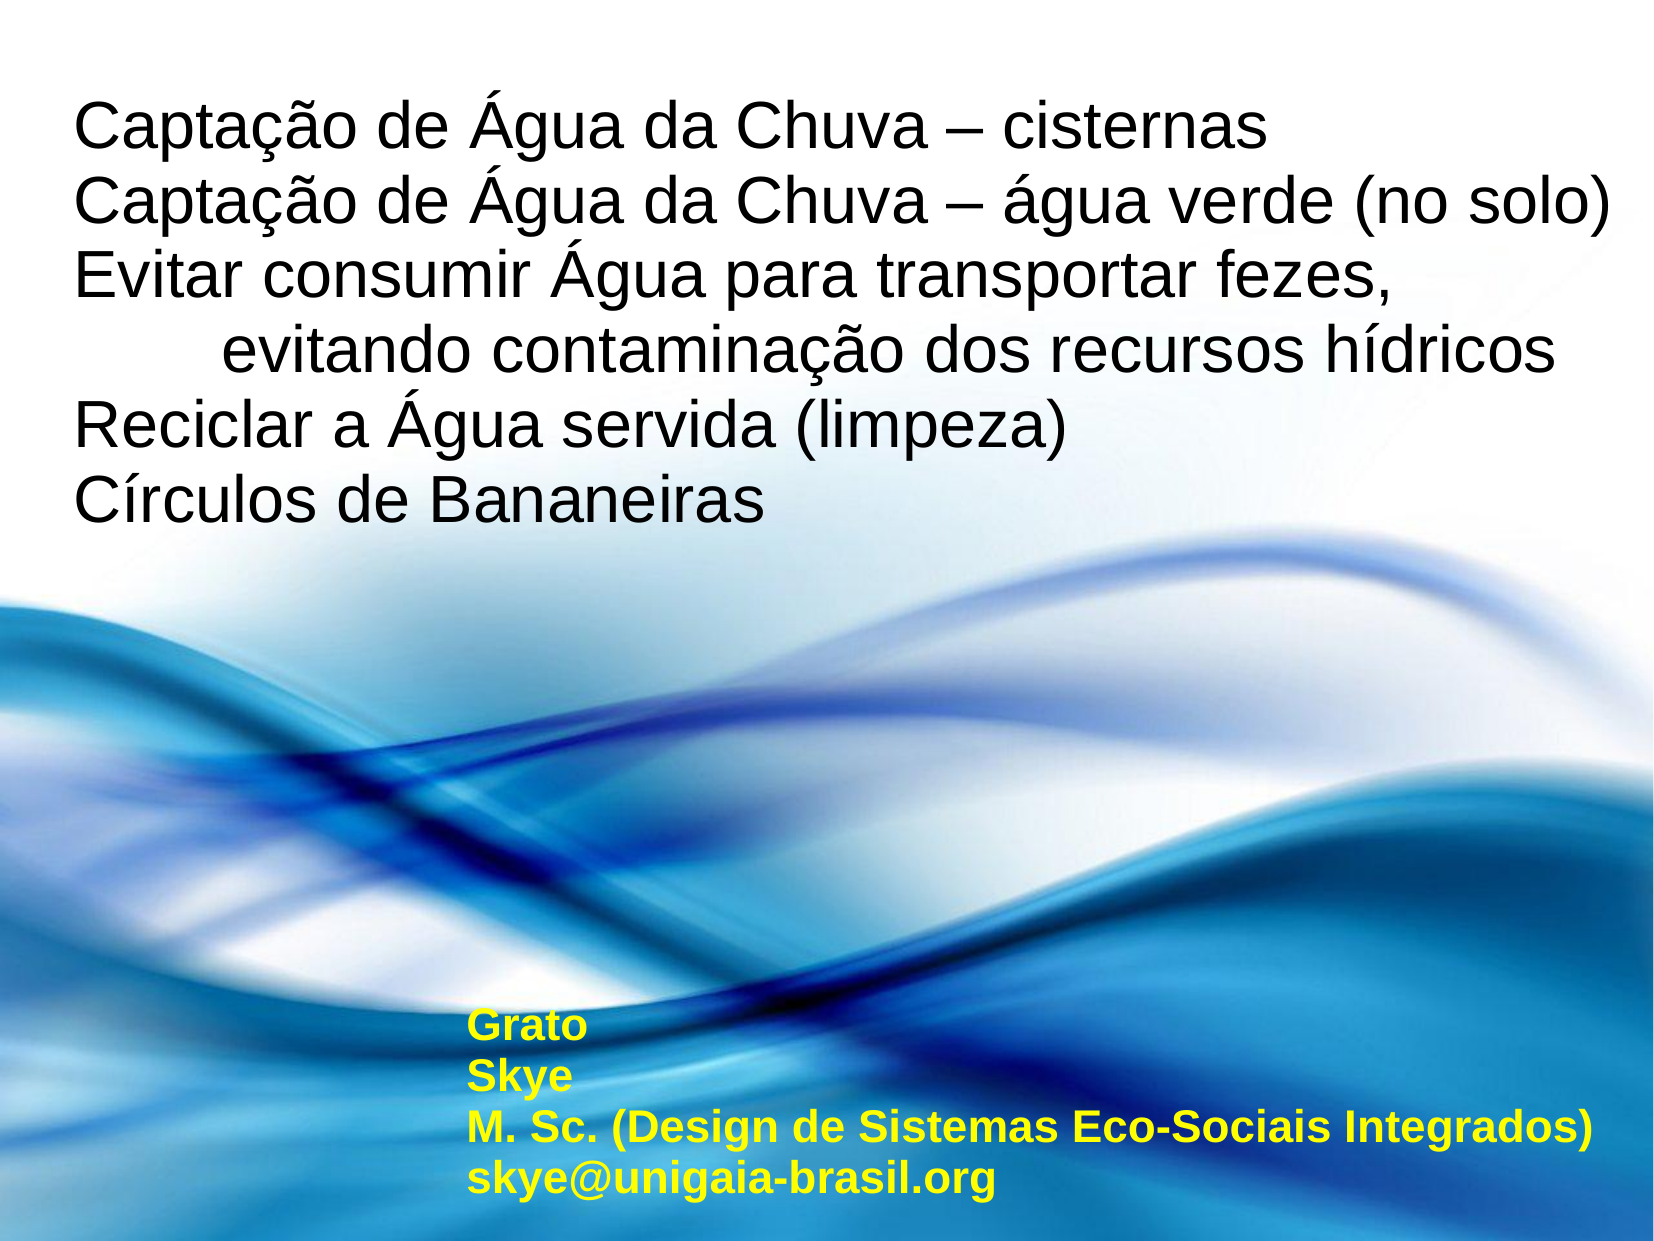

Captação de Água da Chuva – cisternas
Captação de Água da Chuva – água verde (no solo)
Evitar consumir Água para transportar fezes,
 evitando contaminação dos recursos hídricos
Reciclar a Água servida (limpeza)
Círculos de Bananeiras
Grato
Skye
M. Sc. (Design de Sistemas Eco-Sociais Integrados)
skye@unigaia-brasil.org